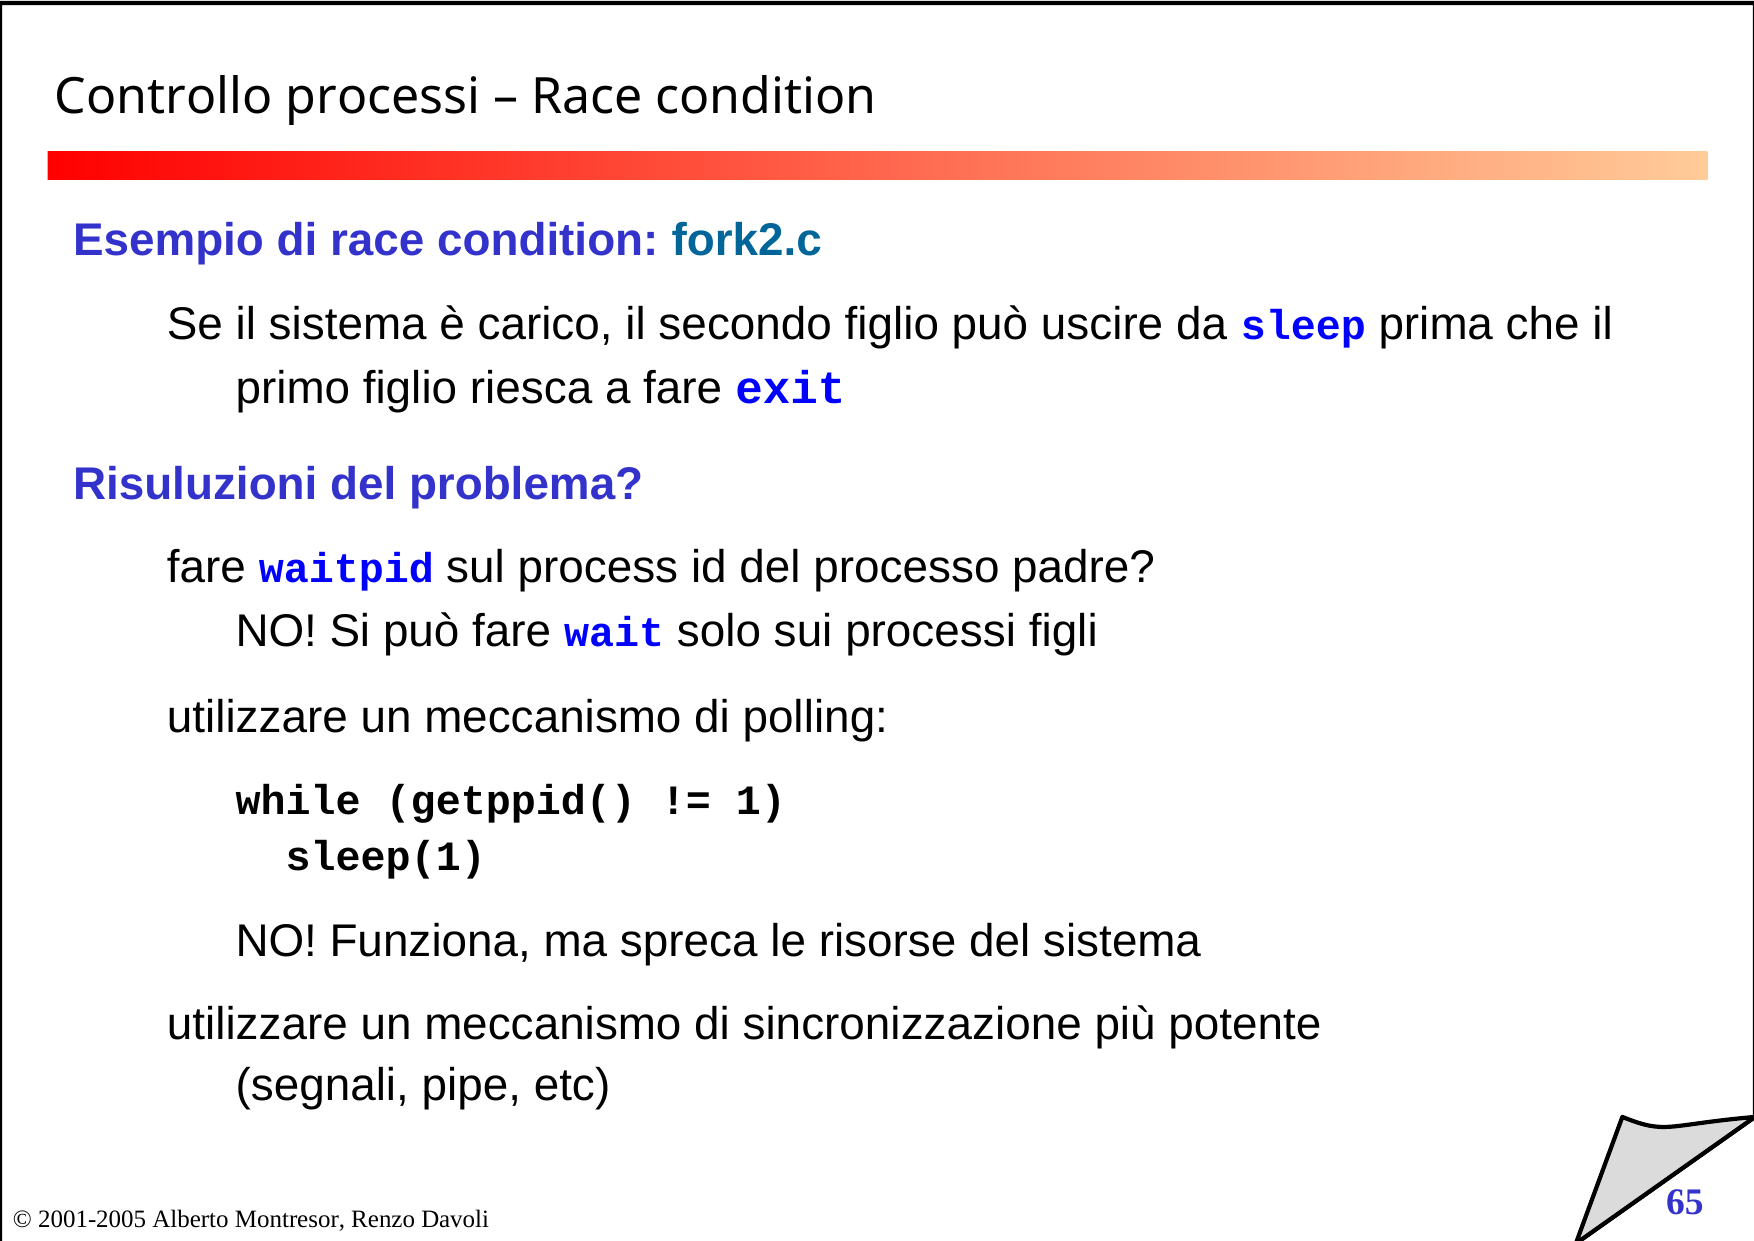

# Controllo processi – Race condition
Esempio di race condition: fork2.c
Se il sistema è carico, il secondo figlio può uscire da sleep prima che il primo figlio riesca a fare exit
Risuluzioni del problema?
fare waitpid sul process id del processo padre?
NO! Si può fare wait solo sui processi figli
utilizzare un meccanismo di polling:
	while (getppid() != 1)
 sleep(1)
	NO! Funziona, ma spreca le risorse del sistema
utilizzare un meccanismo di sincronizzazione più potente
(segnali, pipe, etc)